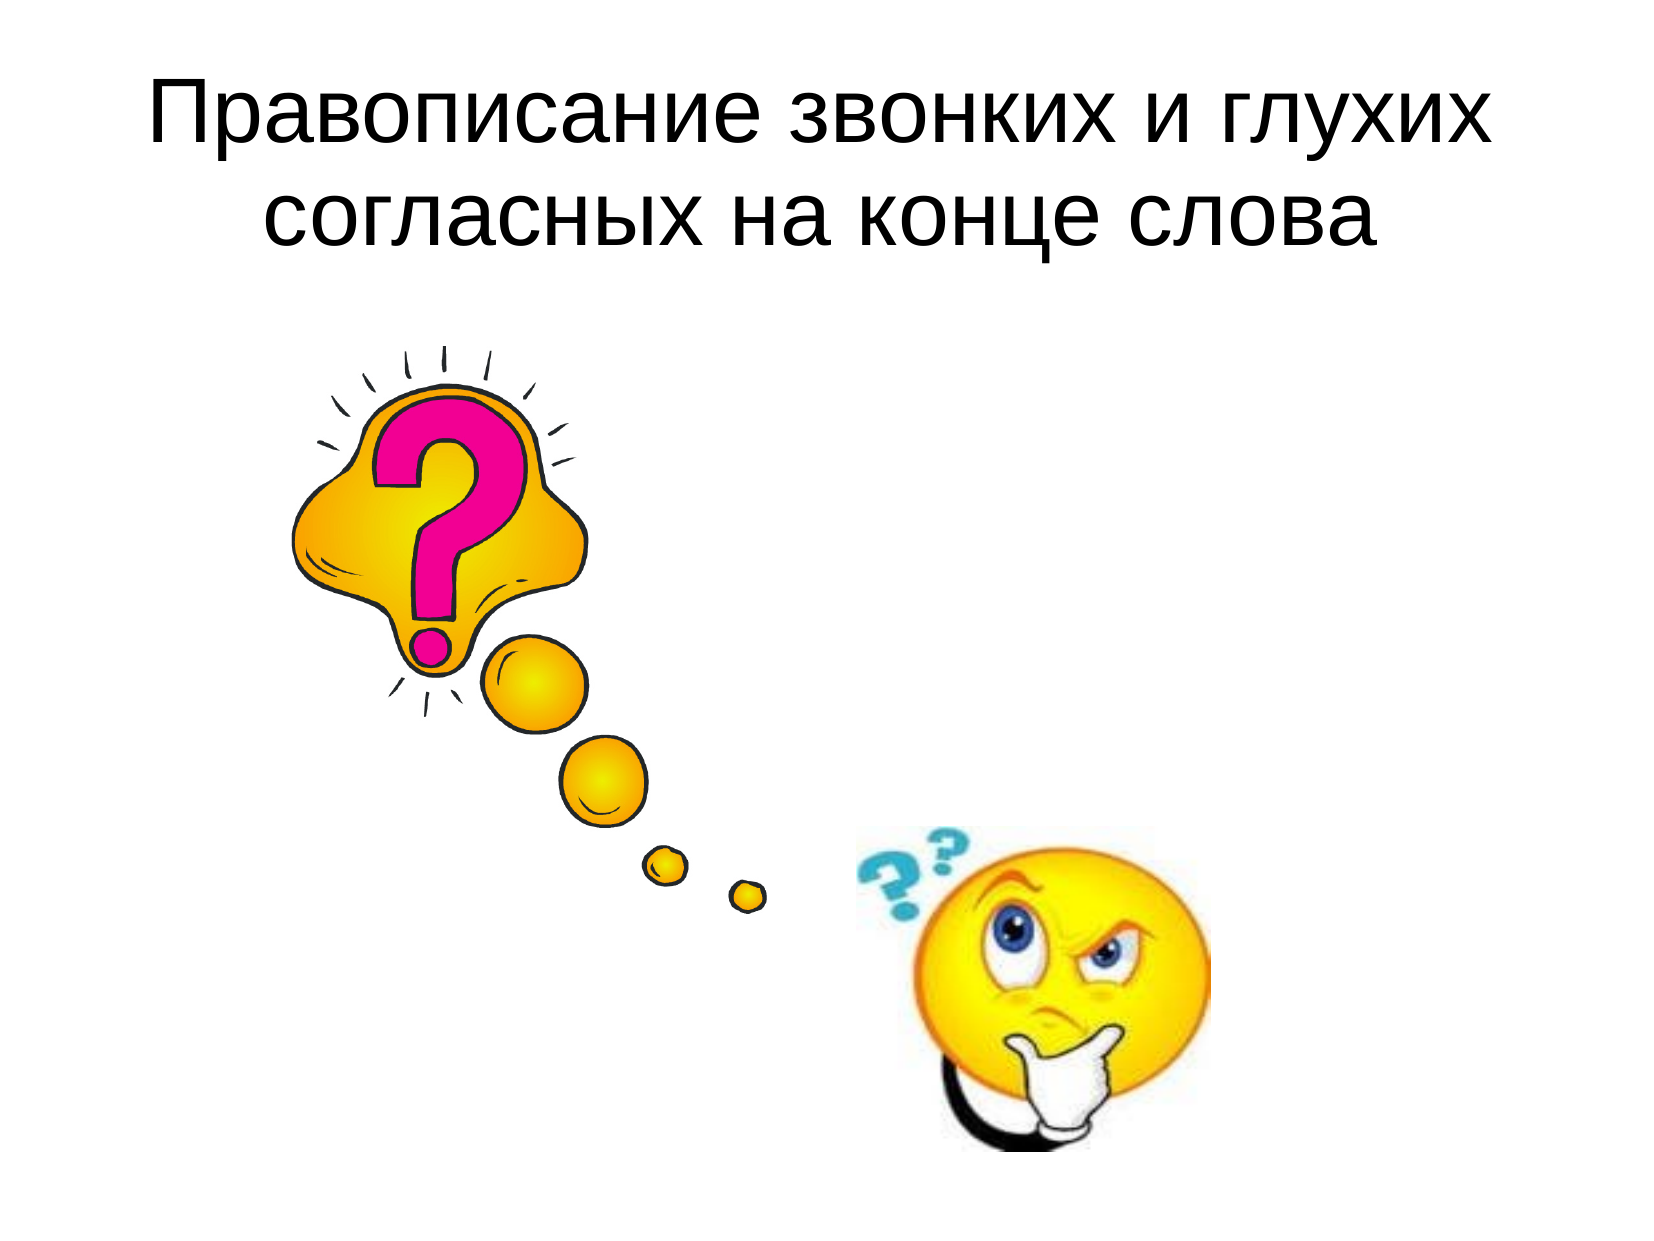

# Правописание звонких и глухих согласных на конце слова